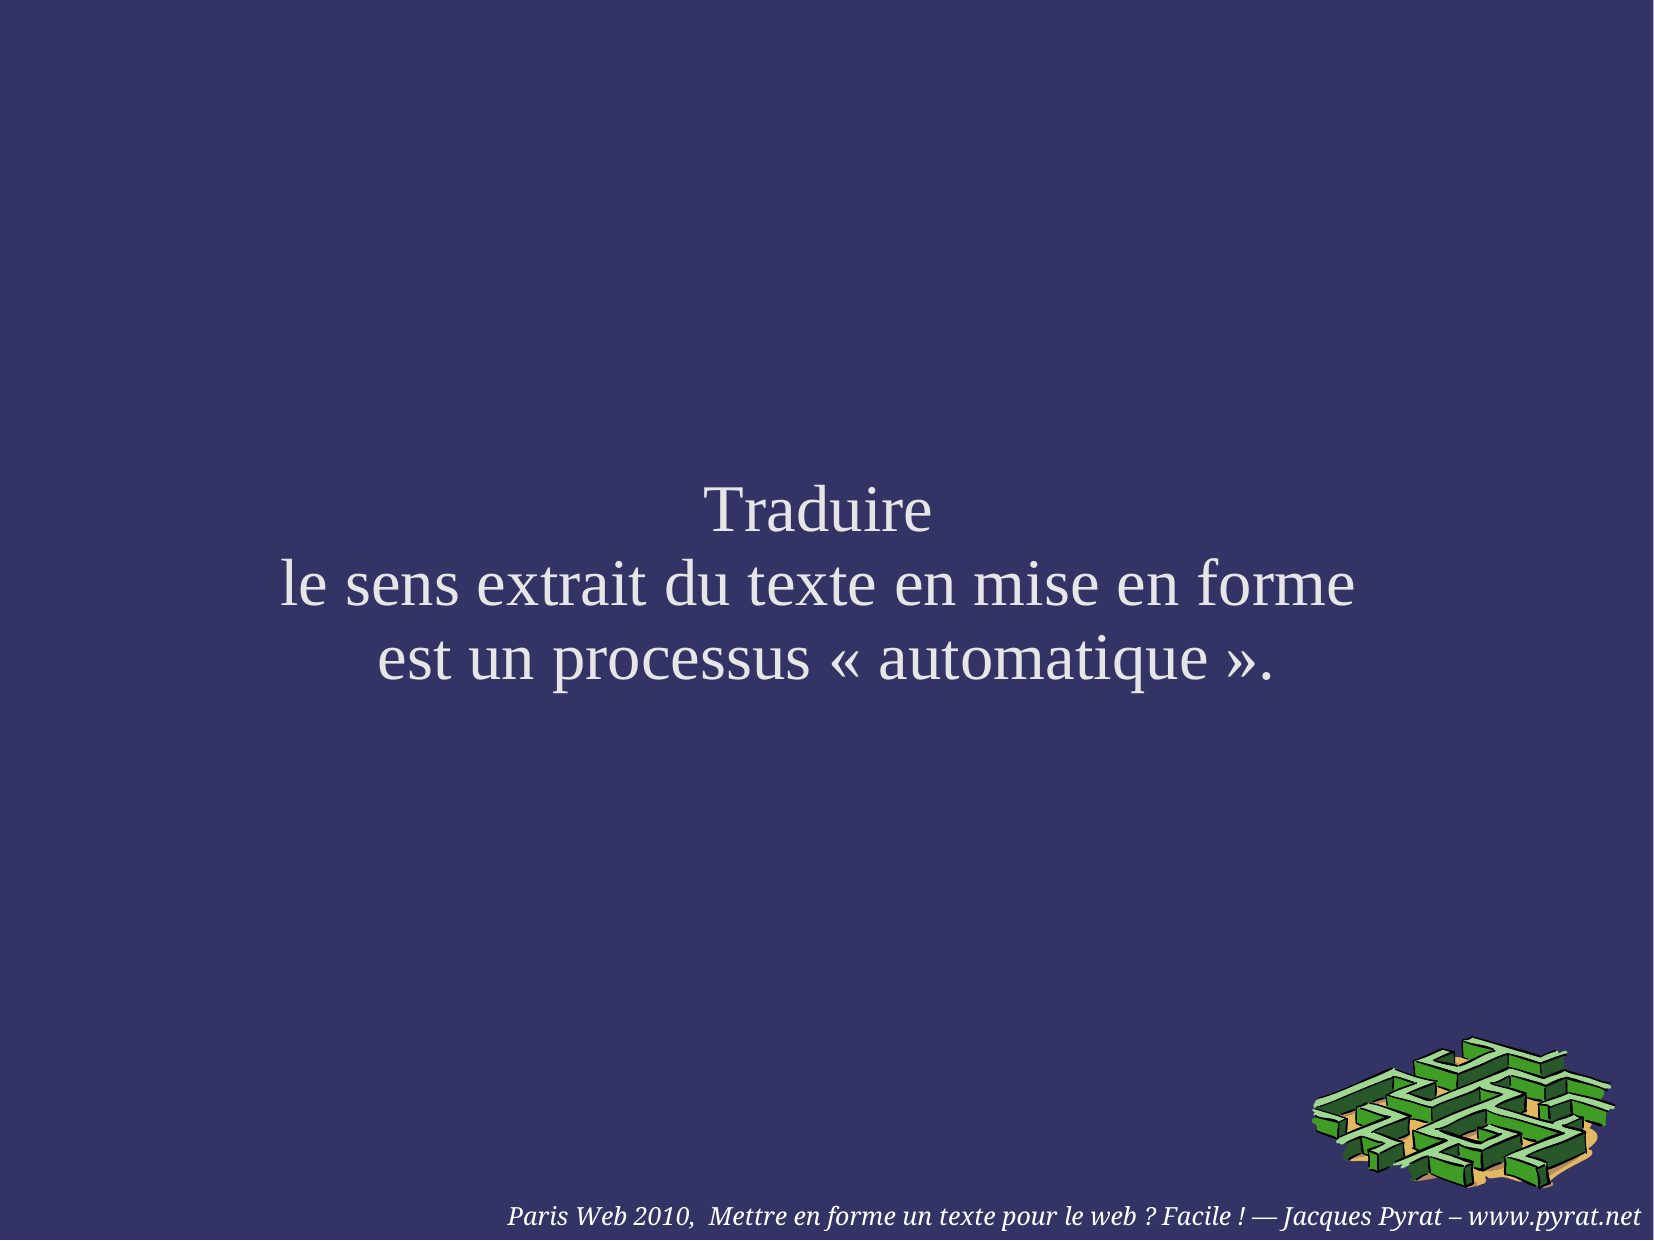

# Traduire le sens extrait du texte en mise en forme est un processus « automatique ».